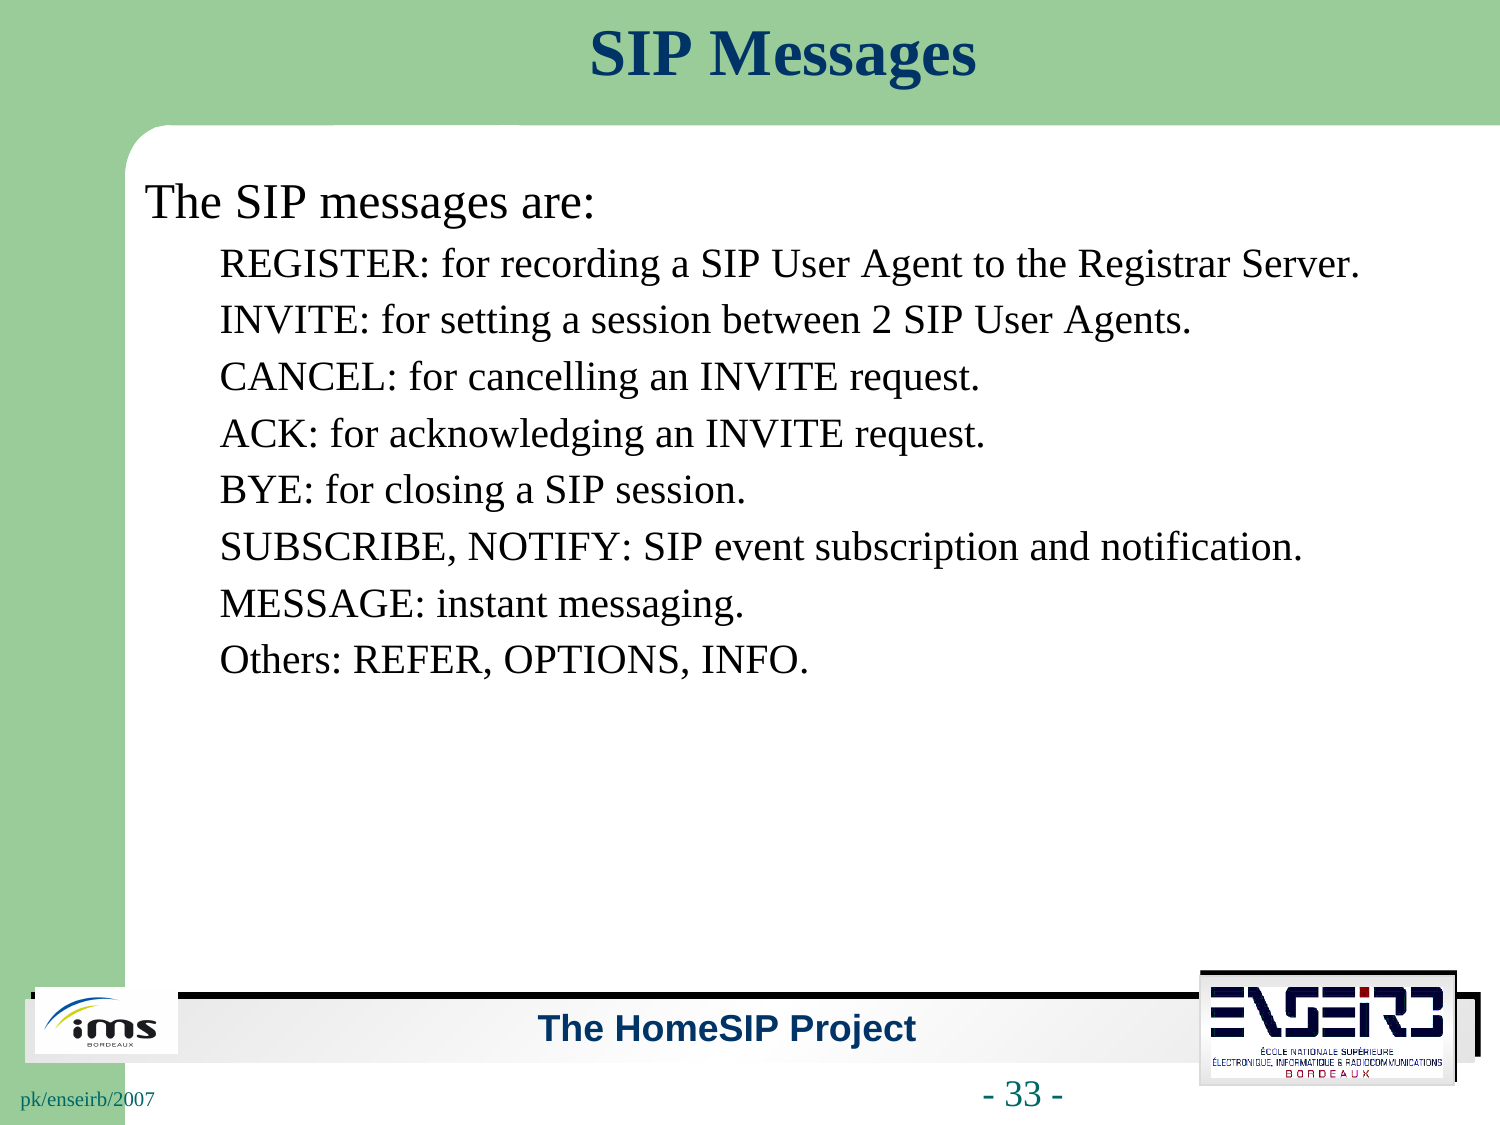

SIP Messages
The SIP messages are:
REGISTER: for recording a SIP User Agent to the Registrar Server.
INVITE: for setting a session between 2 SIP User Agents.
CANCEL: for cancelling an INVITE request.
ACK: for acknowledging an INVITE request.
BYE: for closing a SIP session.
SUBSCRIBE, NOTIFY: SIP event subscription and notification.
MESSAGE: instant messaging.
Others: REFER, OPTIONS, INFO.